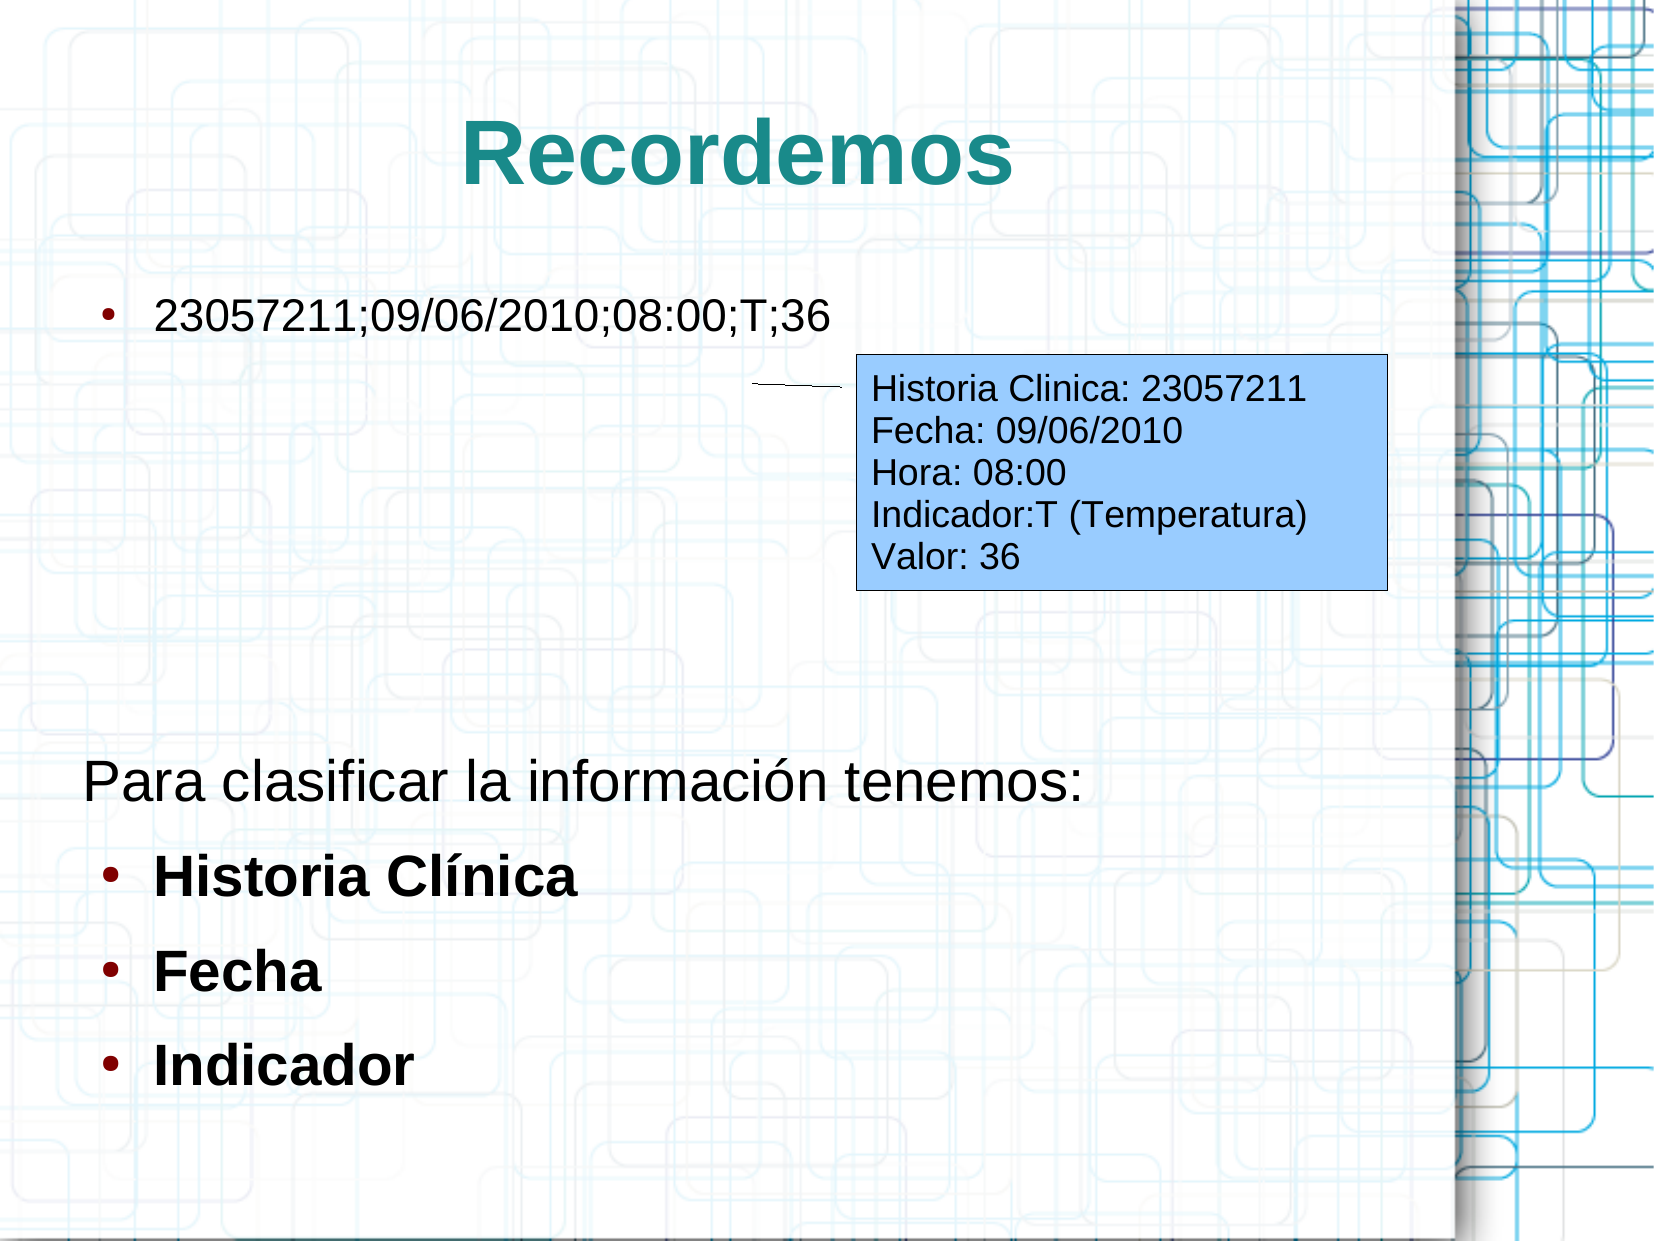

# Recordemos
23057211;09/06/2010;08:00;T;36
Para clasificar la información tenemos:
Historia Clínica
Fecha
Indicador
Historia Clinica: 23057211
Fecha: 09/06/2010
Hora: 08:00
Indicador:T (Temperatura)
Valor: 36